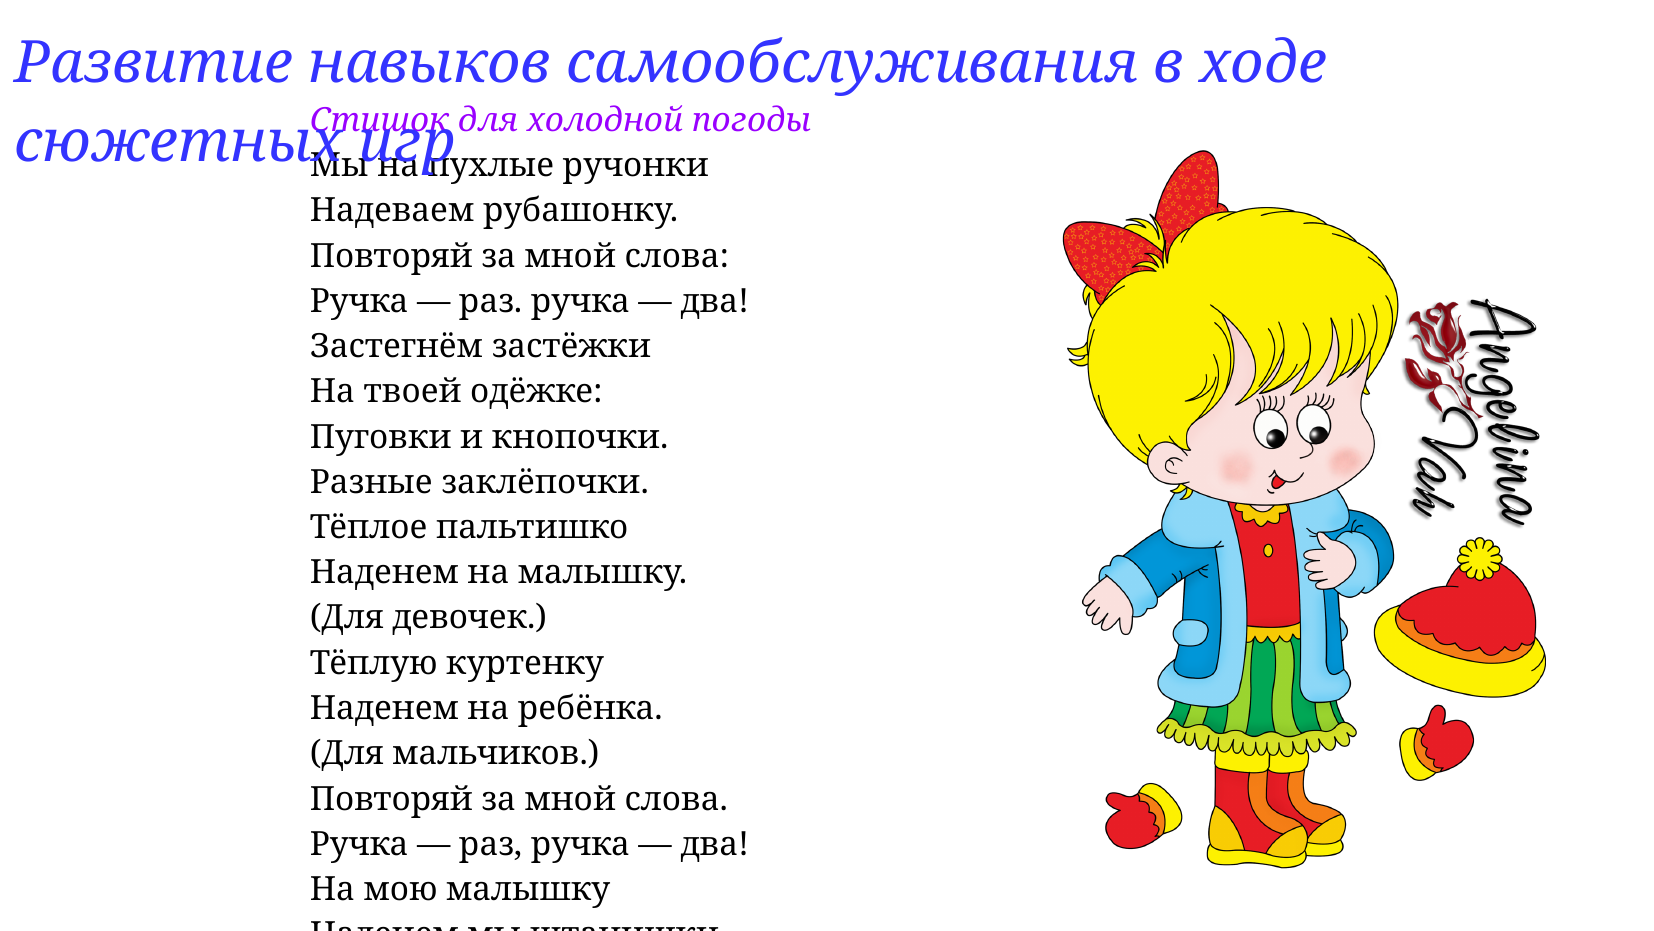

Развитие навыков самообслуживания в ходе сюжетных игр
Стишок для холодной погоды
Мы на пухлые ручонки
Надеваем рубашонку.
Повторяй за мной слова:
Ручка — раз. ручка — два!
Застегнём застёжки
На твоей одёжке:
Пуговки и кнопочки.
Разные заклёпочки.
Тёплое пальтишко
Наденем на малышку.
(Для девочек.)
Тёплую куртенку
Наденем на ребёнка.
(Для мальчиков.)
Повторяй за мной слова.
Ручка — раз, ручка — два!
На мою малышку
Наденем мы штанишки
Повторяй за мной слова:
Ножка — раз, ножка — два!
А теперь на ножки —
Носочки и сапожки.
Повторяй за мной слова
Ножка — раз, ножка — два!